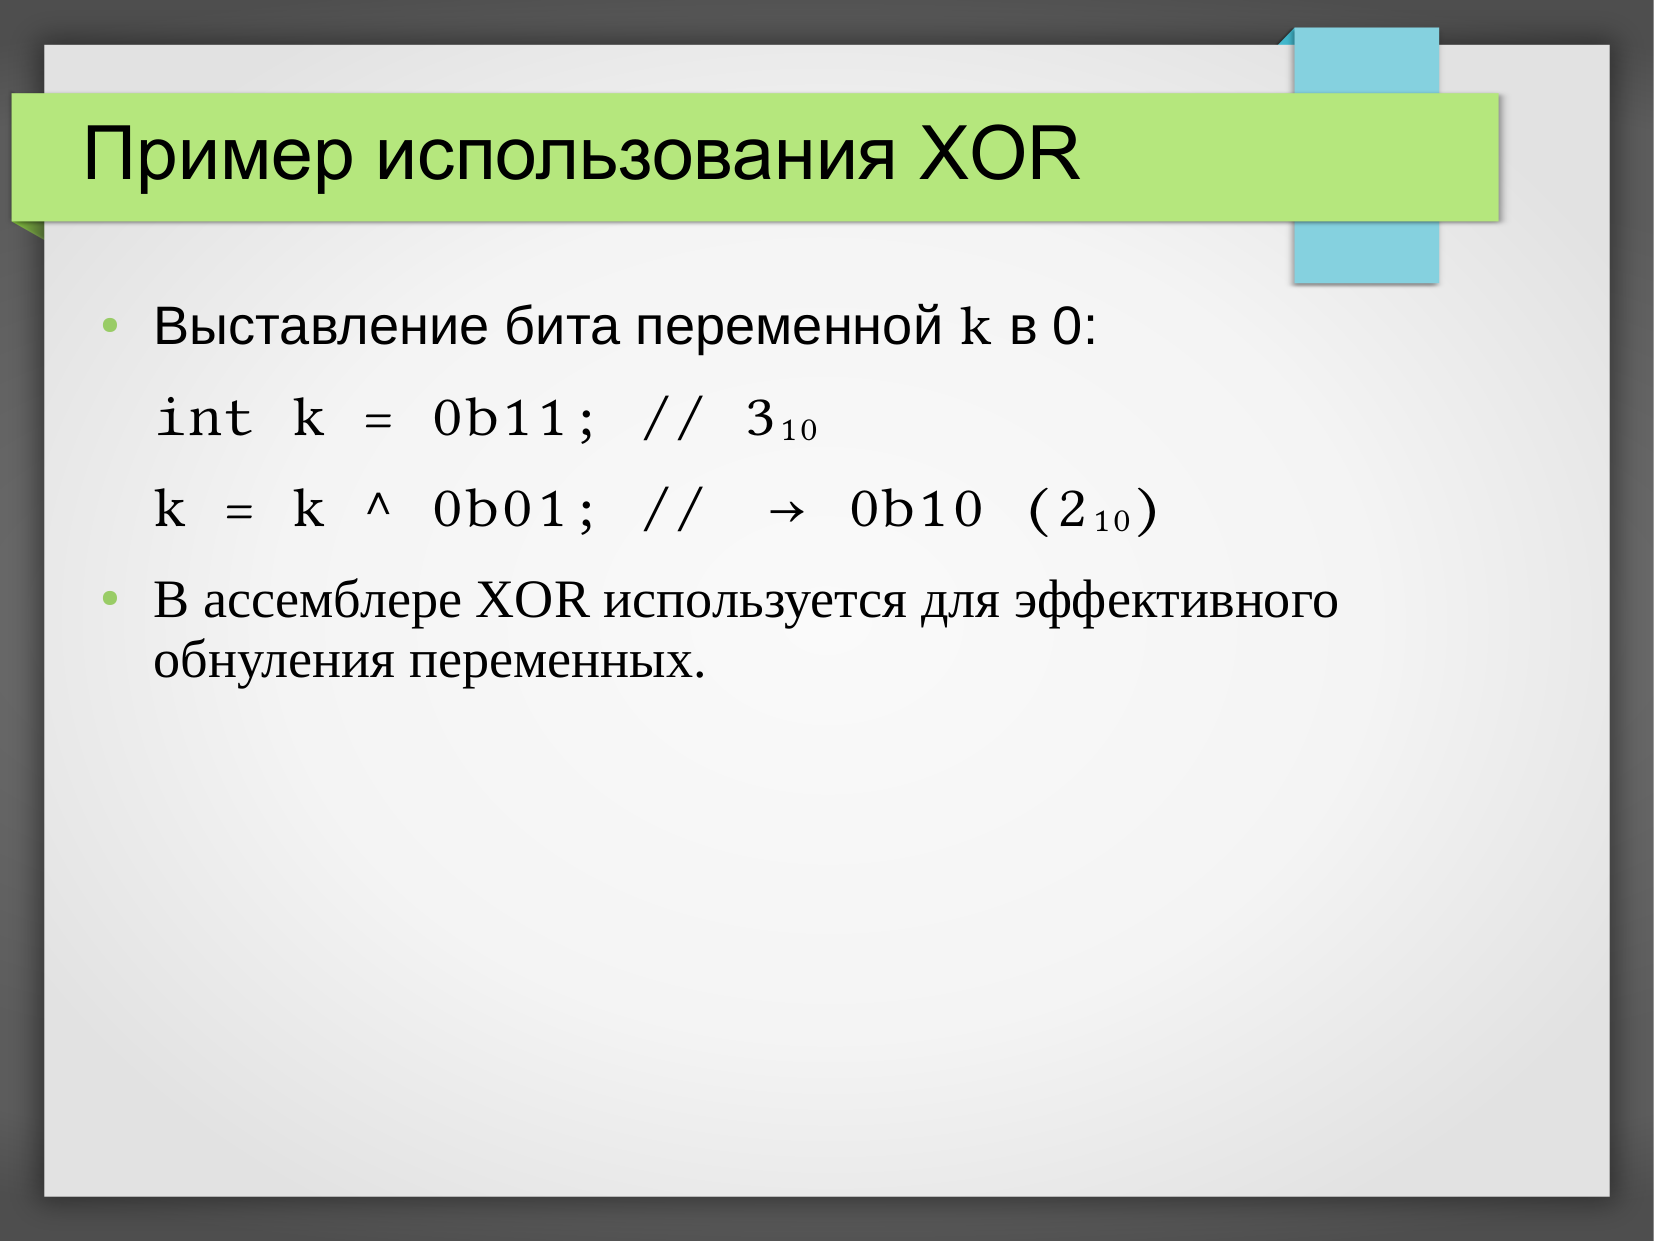

# Пример использования XOR
Выставление бита переменной k в 0:
int k = 0b11; // 310
k = k ^ 0b01; // → 0b10 (210)
В ассемблере XOR используется для эффективного обнуления переменных.